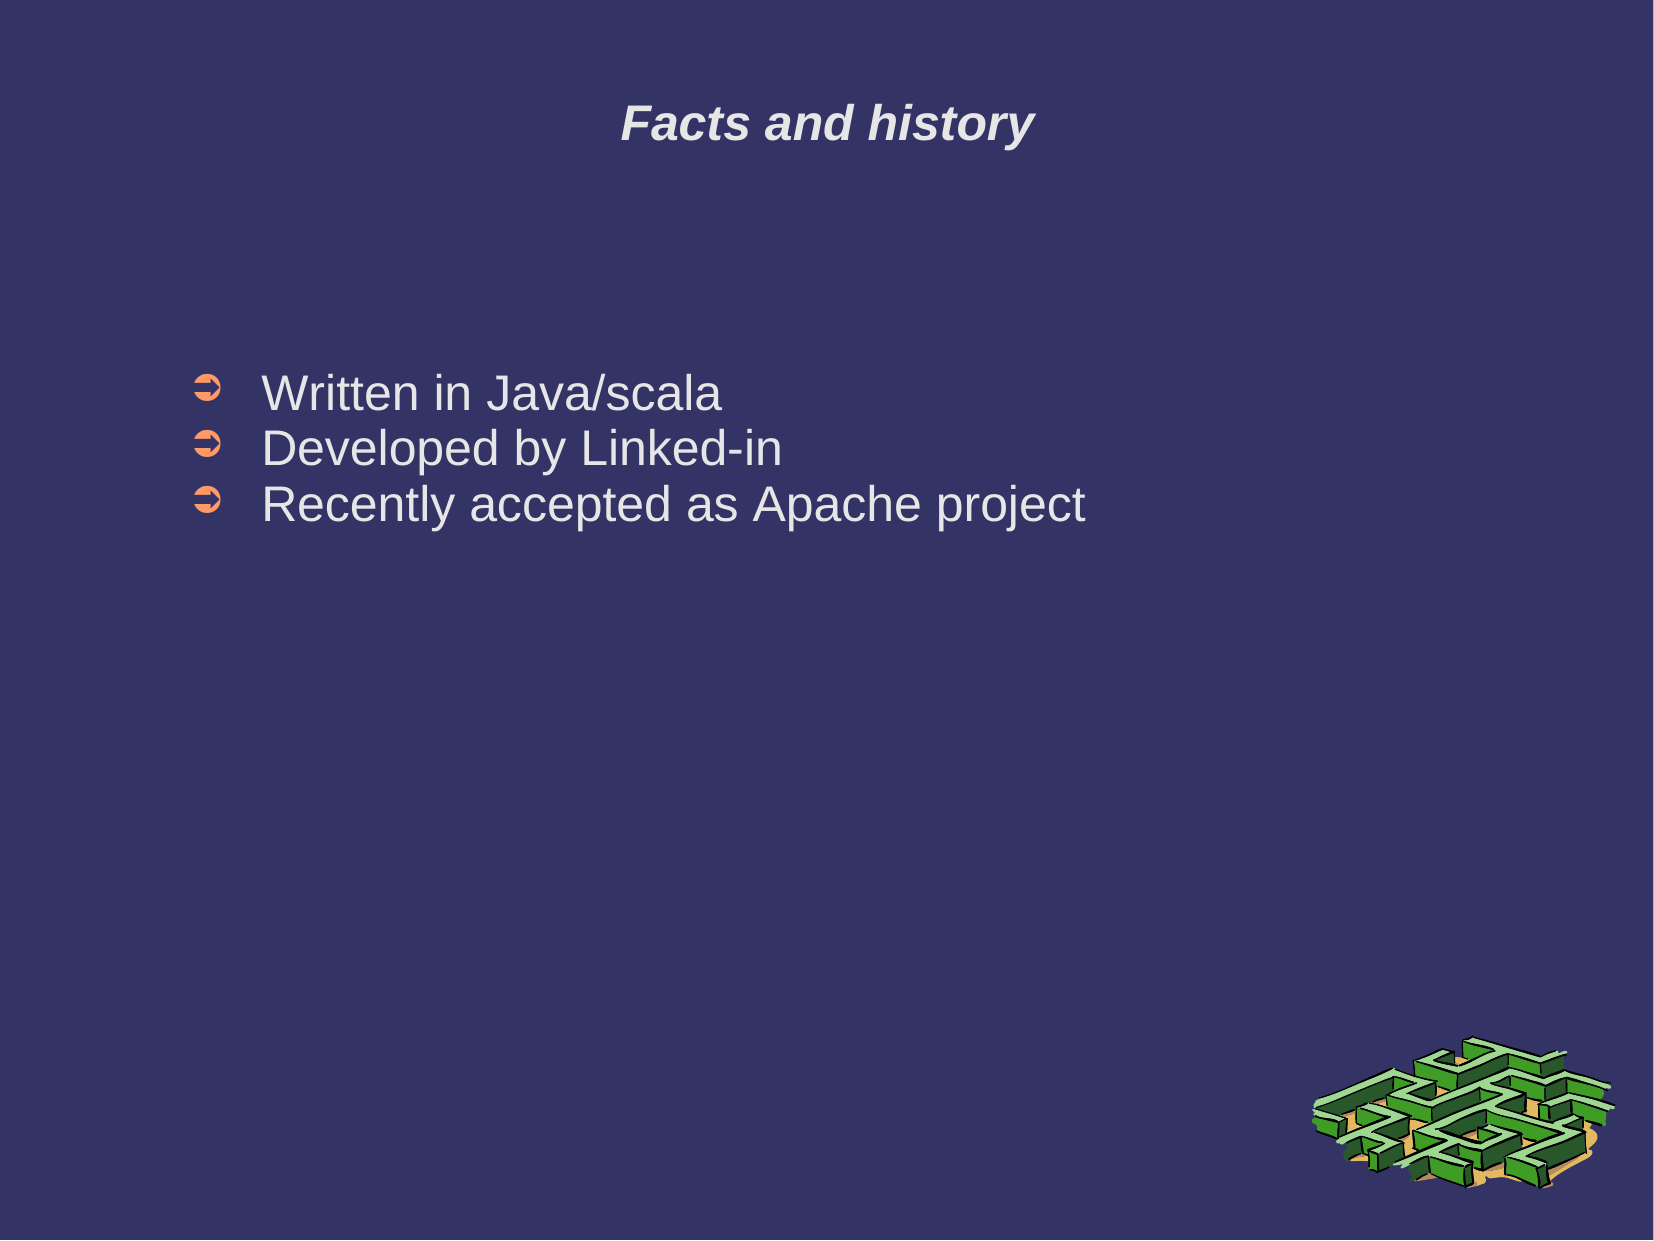

# Facts and history
Written in Java/scala
Developed by Linked-in
Recently accepted as Apache project